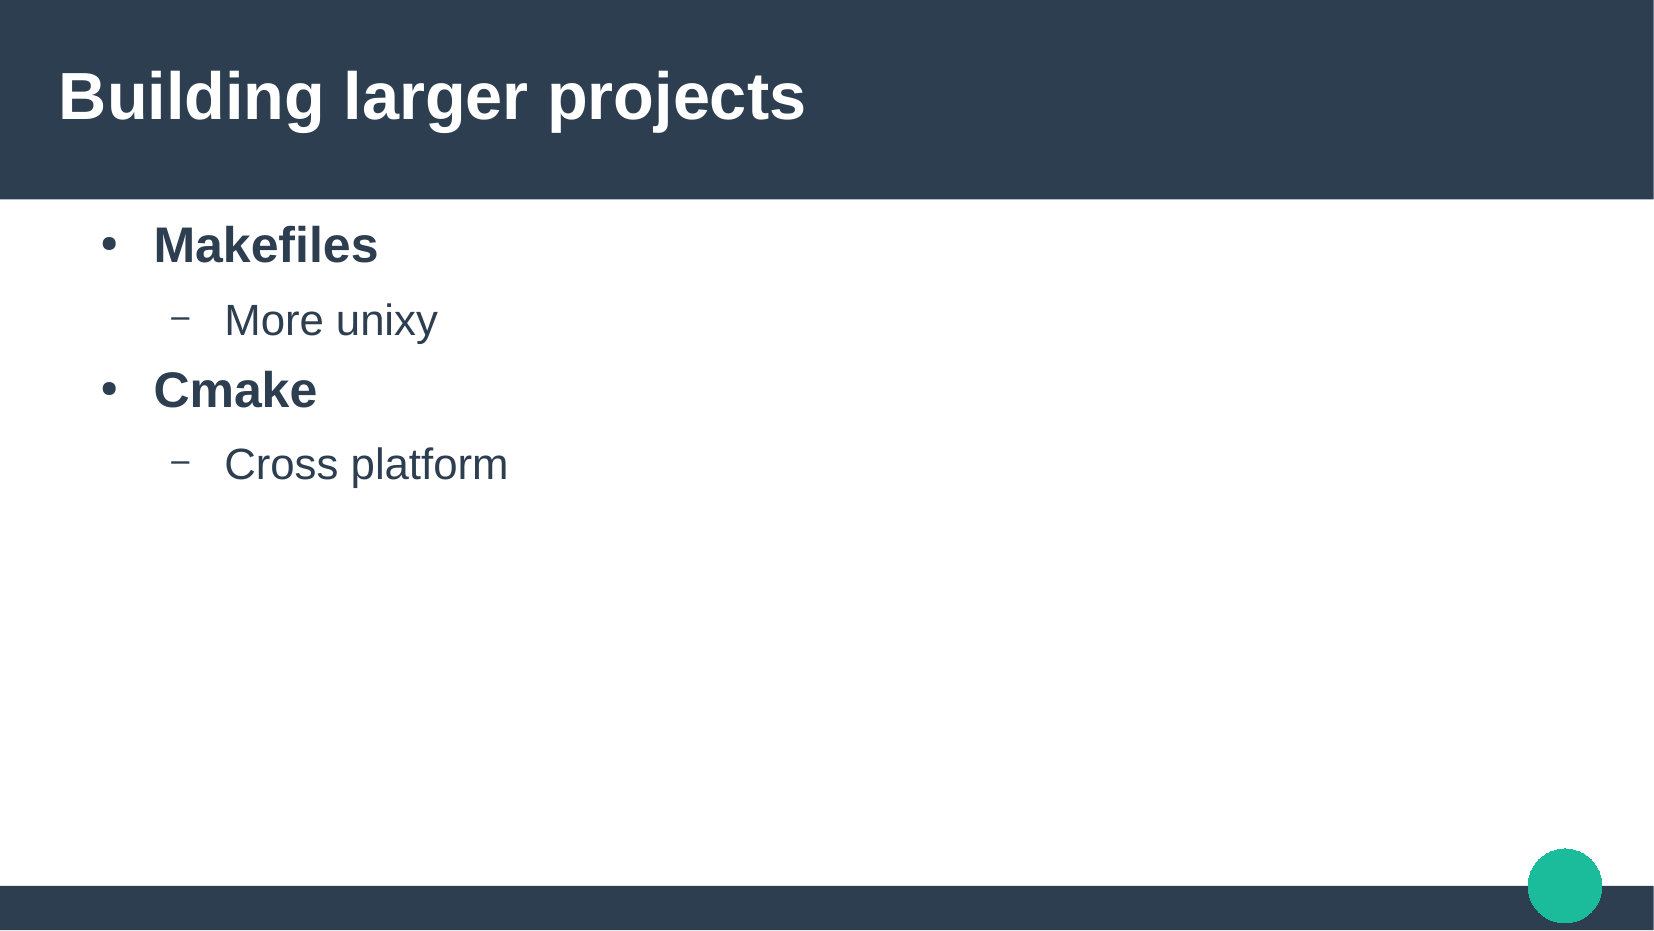

# Building larger projects
Makefiles
More unixy
Cmake
Cross platform